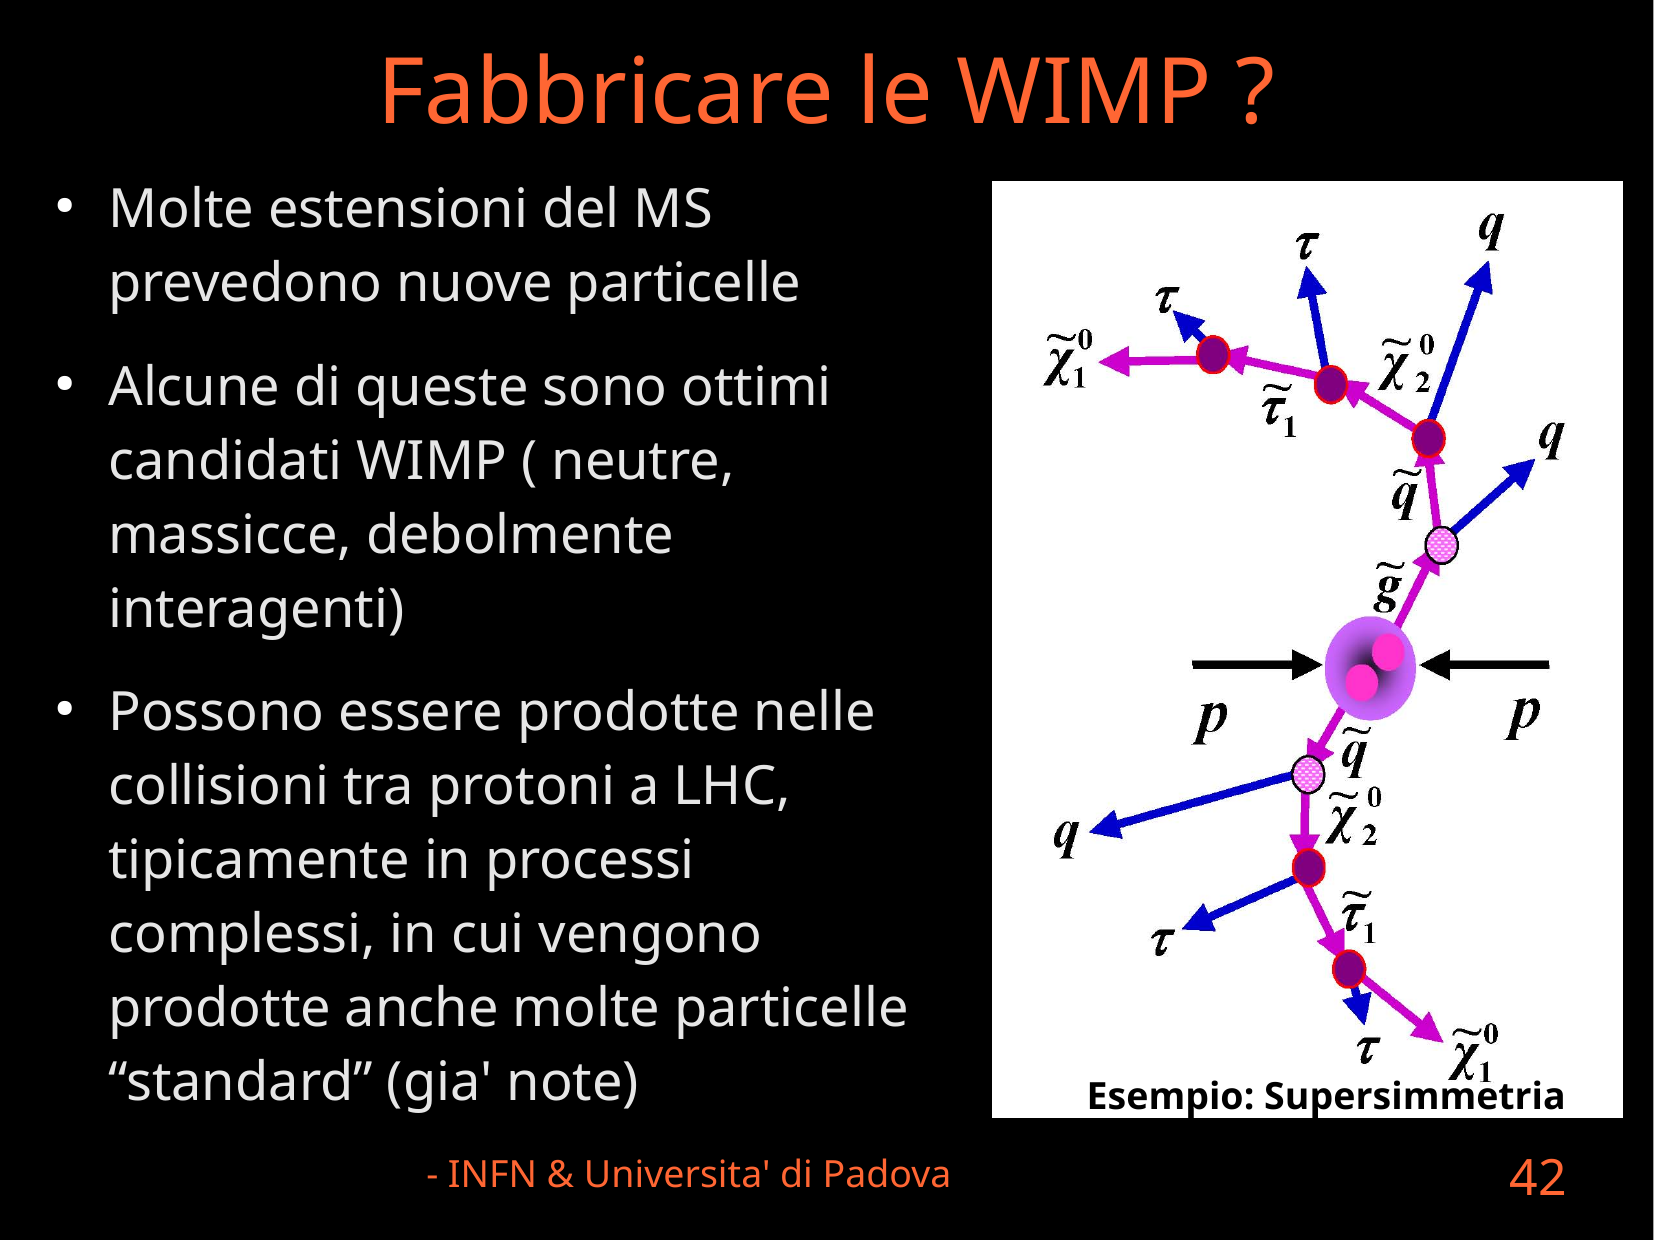

# Fabbricare le WIMP ?
Molte estensioni del MS prevedono nuove particelle
Alcune di queste sono ottimi candidati WIMP ( neutre, massicce, debolmente interagenti)
Possono essere prodotte nelle collisioni tra protoni a LHC, tipicamente in processi complessi, in cui vengono prodotte anche molte particelle “standard” (gia' note)
Esempio: Supersimmetria